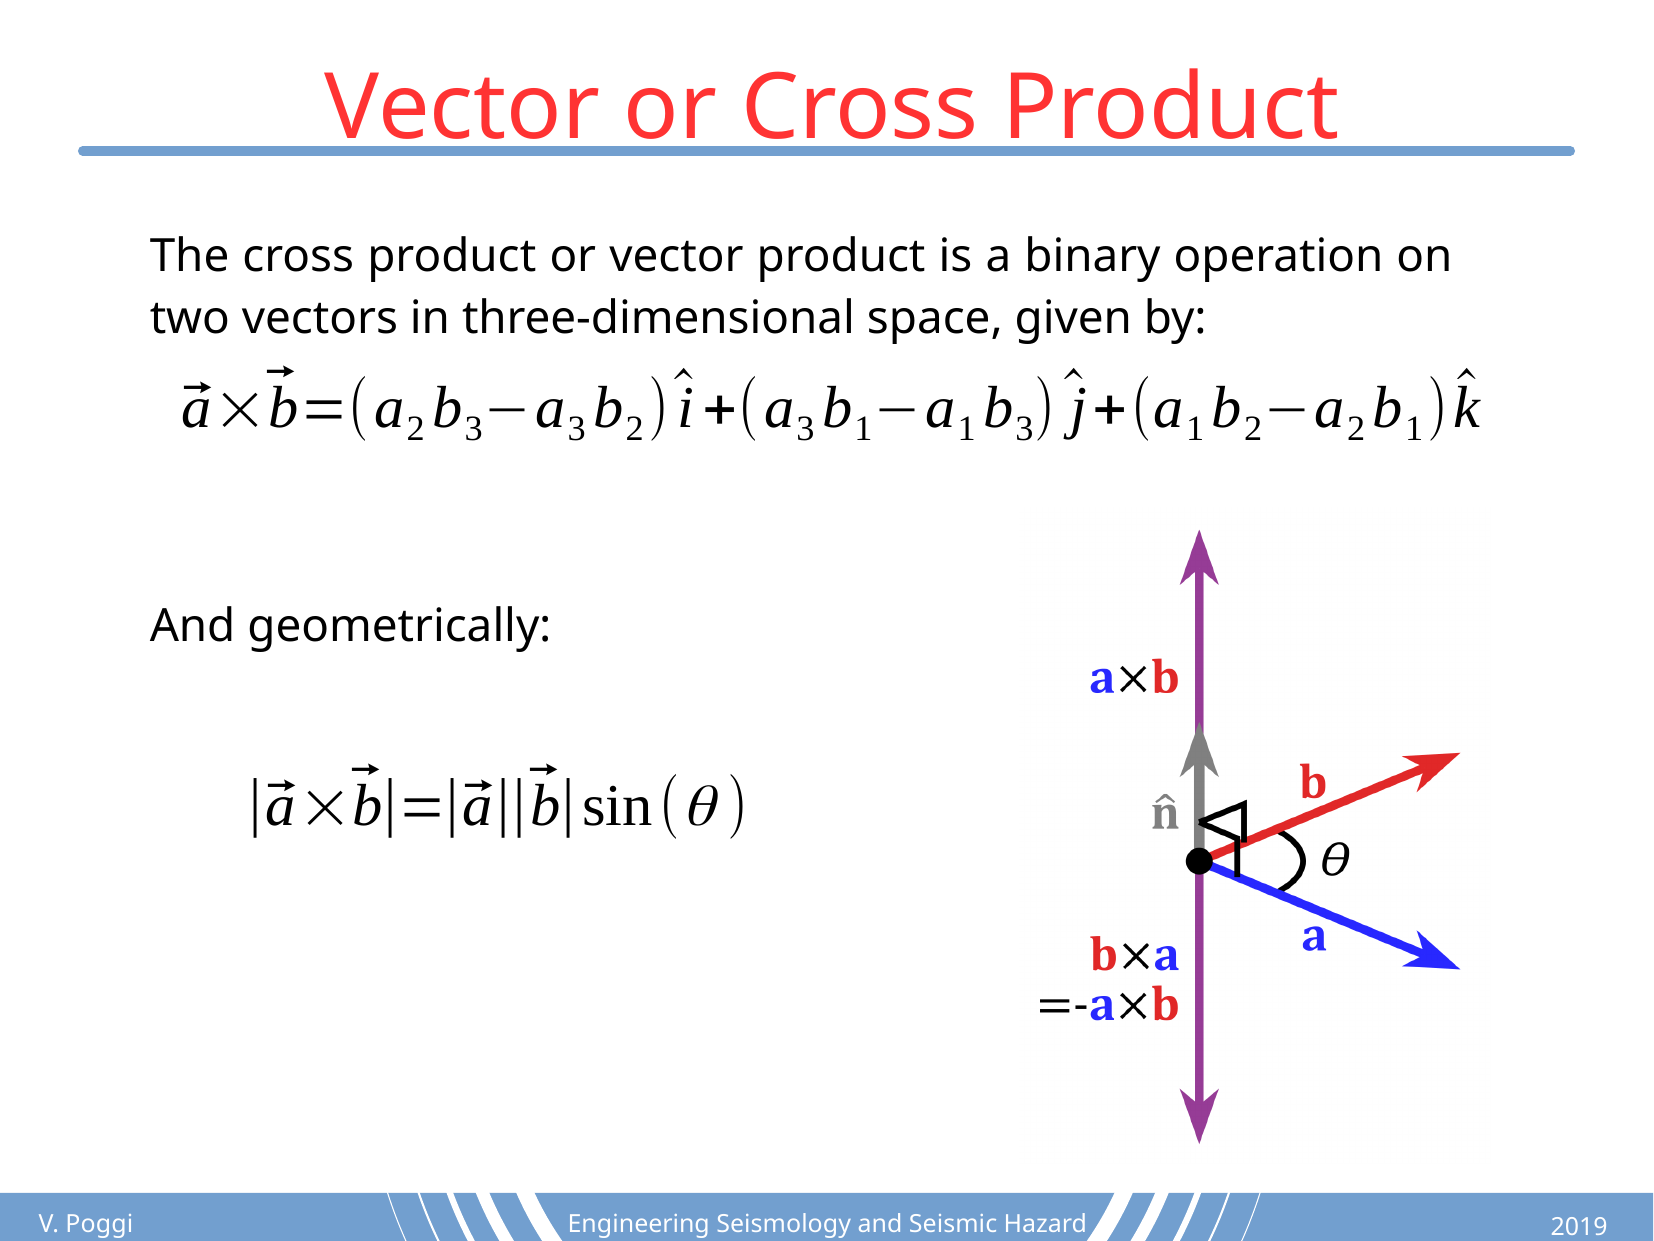

Vector or Cross Product
The cross product or vector product is a binary operation on two vectors in three-dimensional space, given by:
And geometrically: